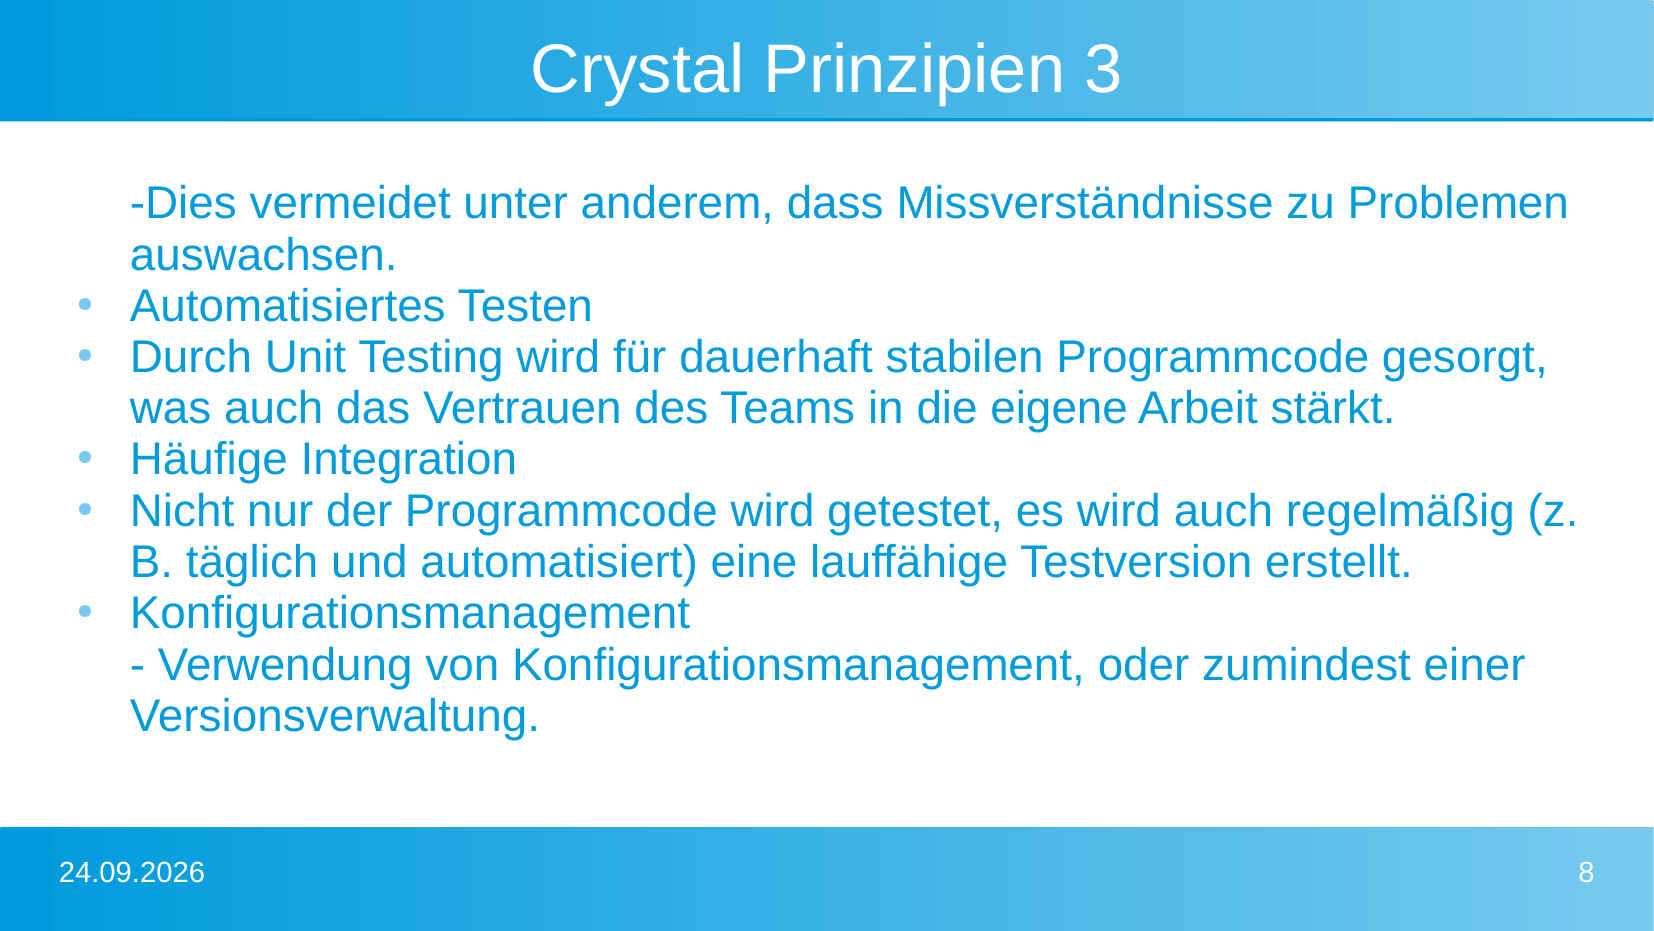

# Crystal Prinzipien 3
-Dies vermeidet unter anderem, dass Missverständnisse zu Problemen auswachsen.
Automatisiertes Testen
Durch Unit Testing wird für dauerhaft stabilen Programmcode gesorgt, was auch das Vertrauen des Teams in die eigene Arbeit stärkt.
Häufige Integration
Nicht nur der Programmcode wird getestet, es wird auch regelmäßig (z. B. täglich und automatisiert) eine lauffähige Testversion erstellt.
Konfigurationsmanagement
- Verwendung von Konfigurationsmanagement, oder zumindest einer Versionsverwaltung.
8